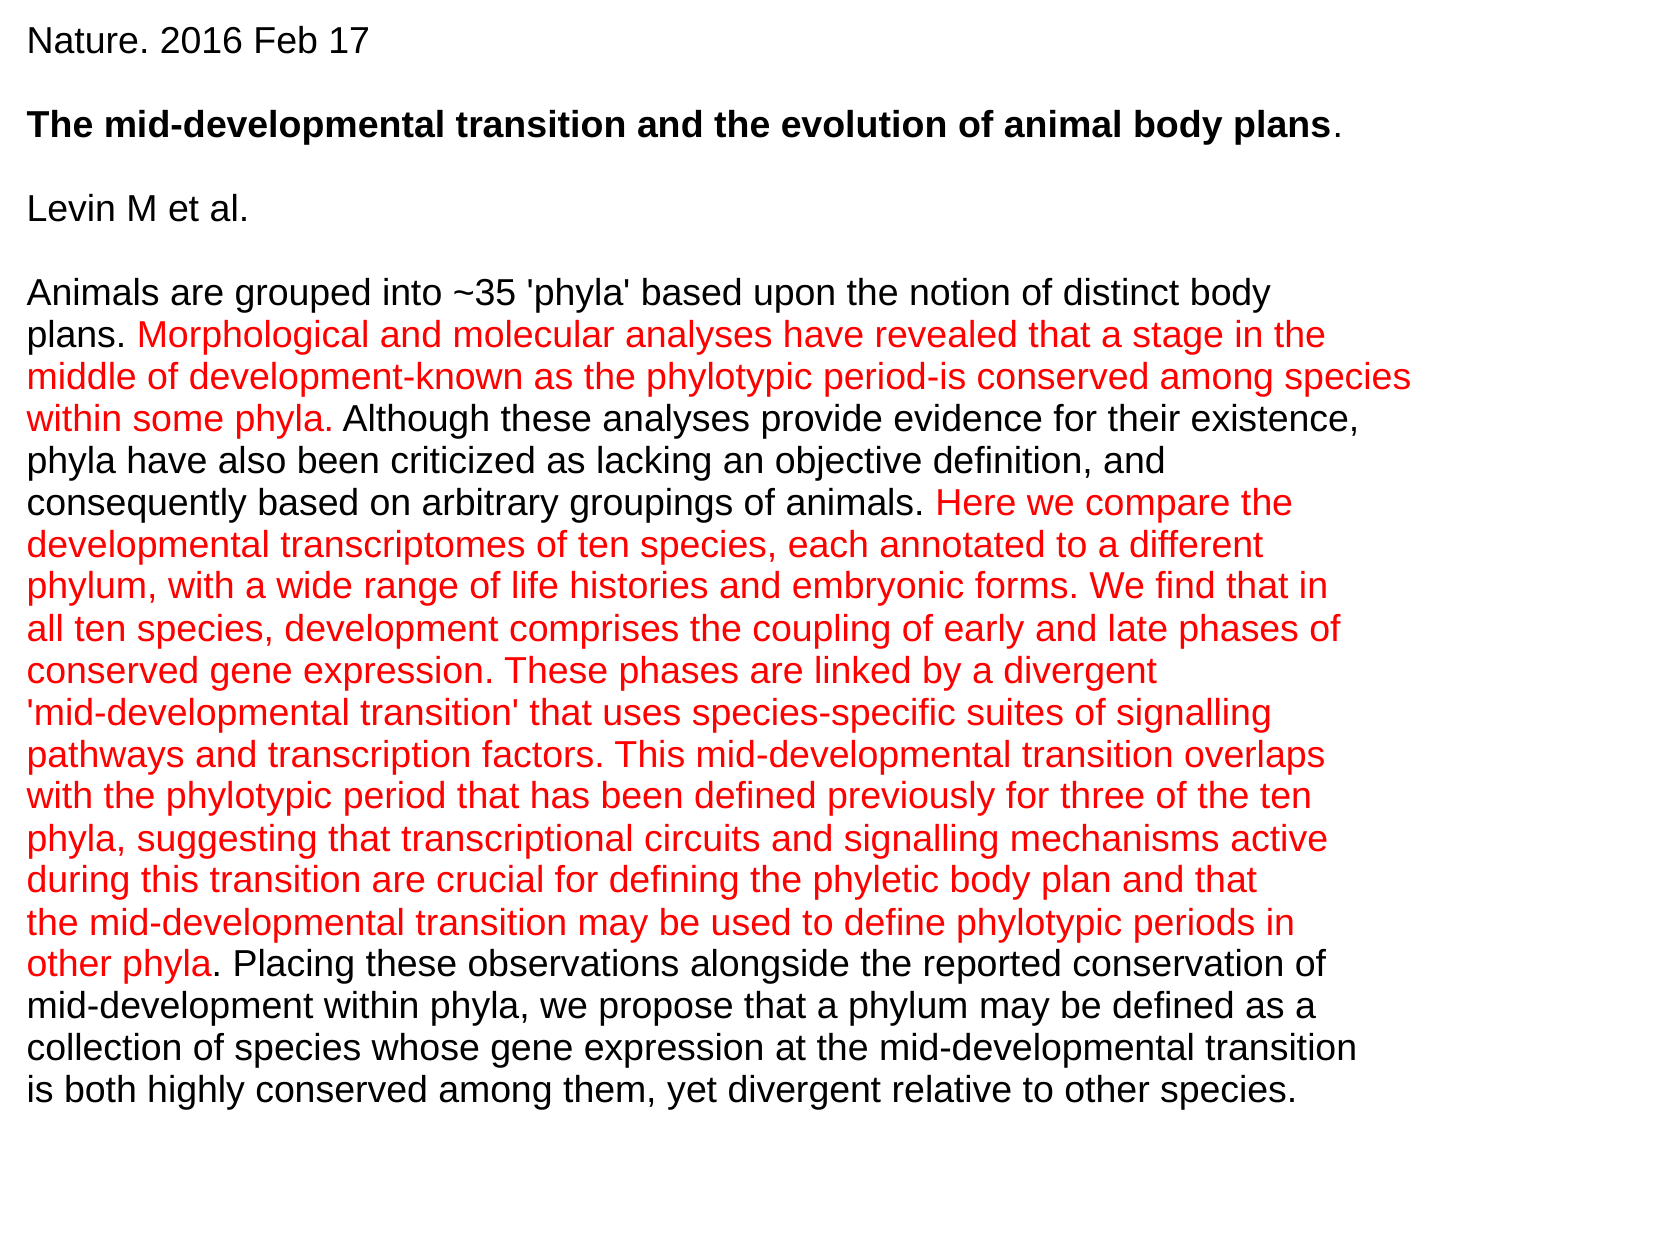

Nature. 2016 Feb 17
The mid-developmental transition and the evolution of animal body plans.
Levin M et al.
Animals are grouped into ~35 'phyla' based upon the notion of distinct body
plans. Morphological and molecular analyses have revealed that a stage in the
middle of development-known as the phylotypic period-is conserved among species
within some phyla. Although these analyses provide evidence for their existence,
phyla have also been criticized as lacking an objective definition, and
consequently based on arbitrary groupings of animals. Here we compare the
developmental transcriptomes of ten species, each annotated to a different
phylum, with a wide range of life histories and embryonic forms. We find that in
all ten species, development comprises the coupling of early and late phases of
conserved gene expression. These phases are linked by a divergent
'mid-developmental transition' that uses species-specific suites of signalling
pathways and transcription factors. This mid-developmental transition overlaps
with the phylotypic period that has been defined previously for three of the ten
phyla, suggesting that transcriptional circuits and signalling mechanisms active
during this transition are crucial for defining the phyletic body plan and that
the mid-developmental transition may be used to define phylotypic periods in
other phyla. Placing these observations alongside the reported conservation of
mid-development within phyla, we propose that a phylum may be defined as a
collection of species whose gene expression at the mid-developmental transition
is both highly conserved among them, yet divergent relative to other species.